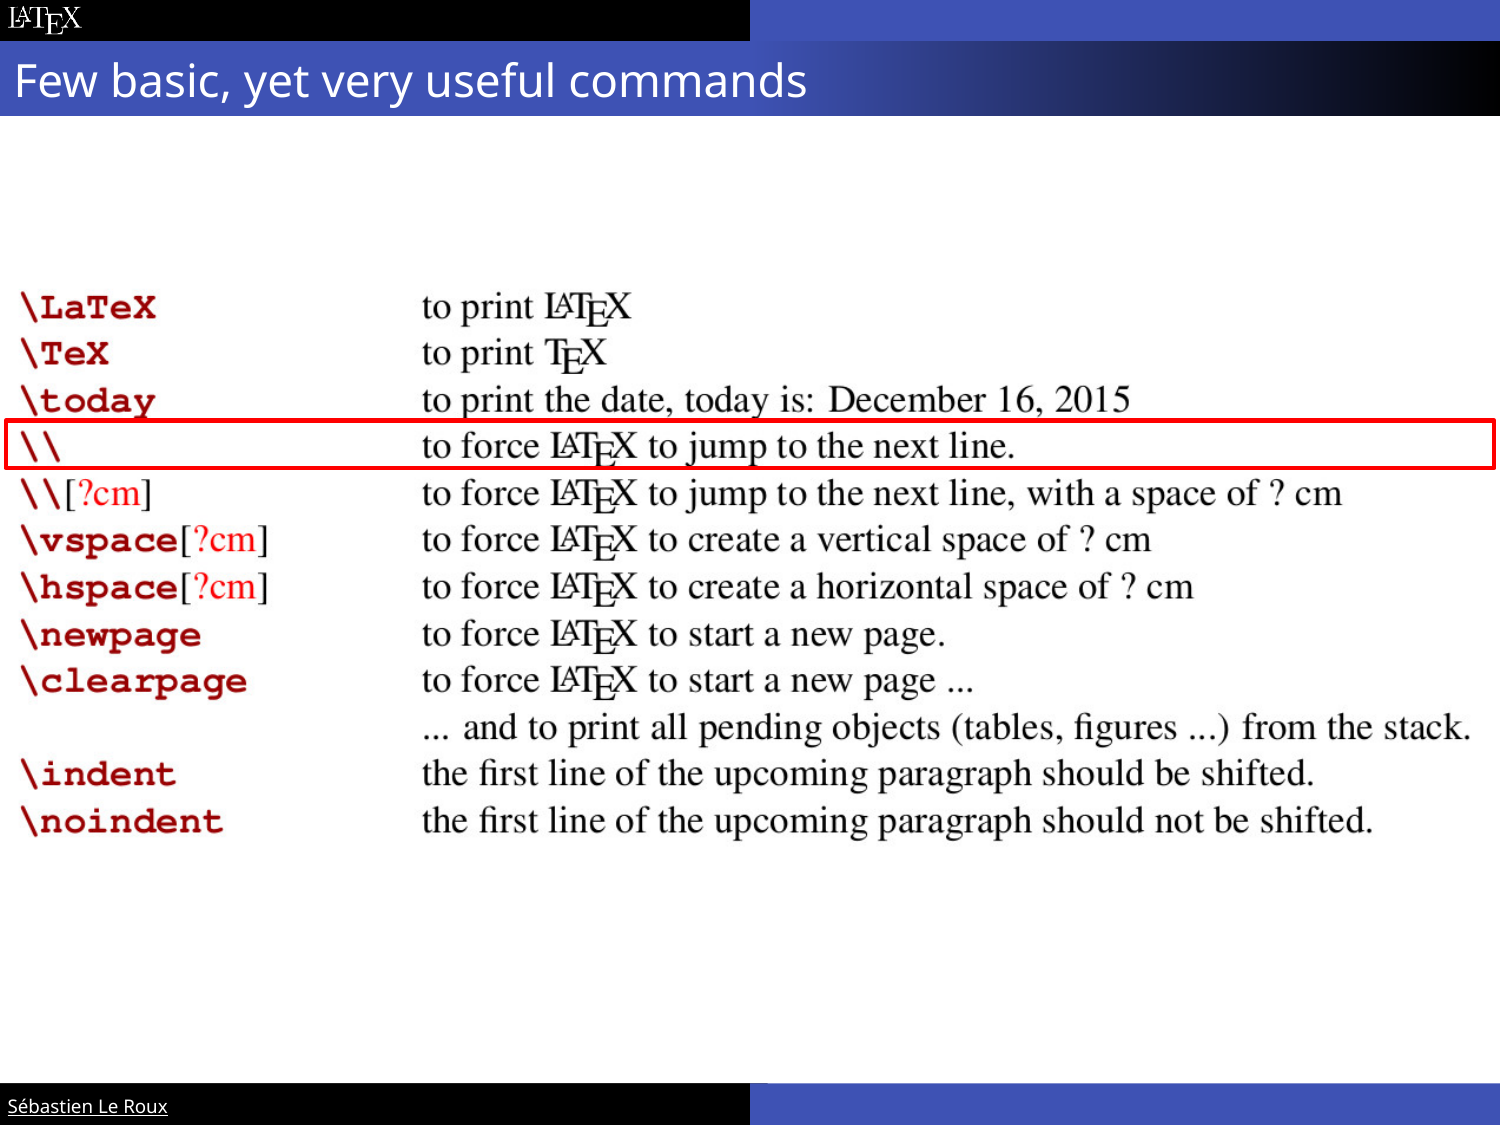

# Few basic, yet very useful commands